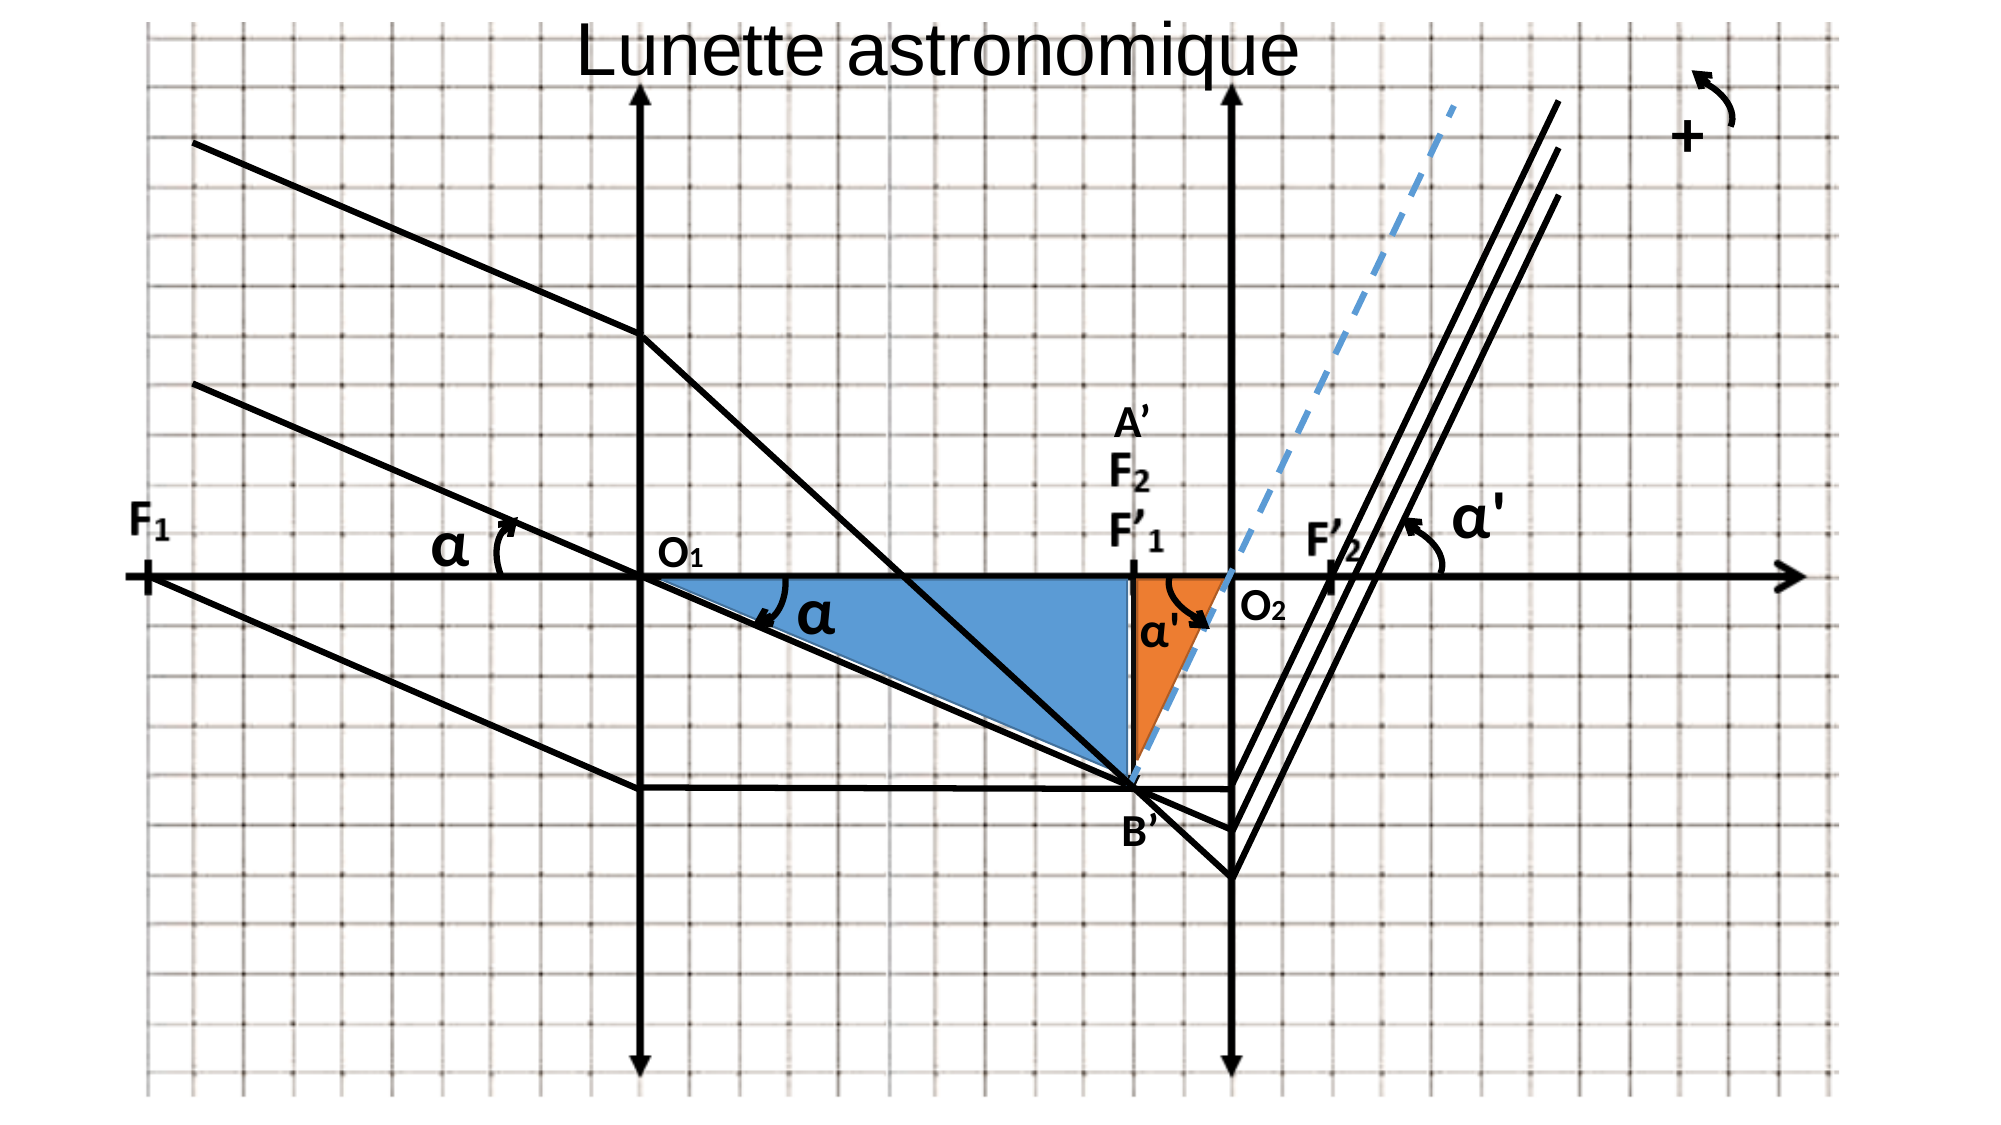

Lunette astronomique
+
A’
α'
α
O1
α
O2
α'
B’